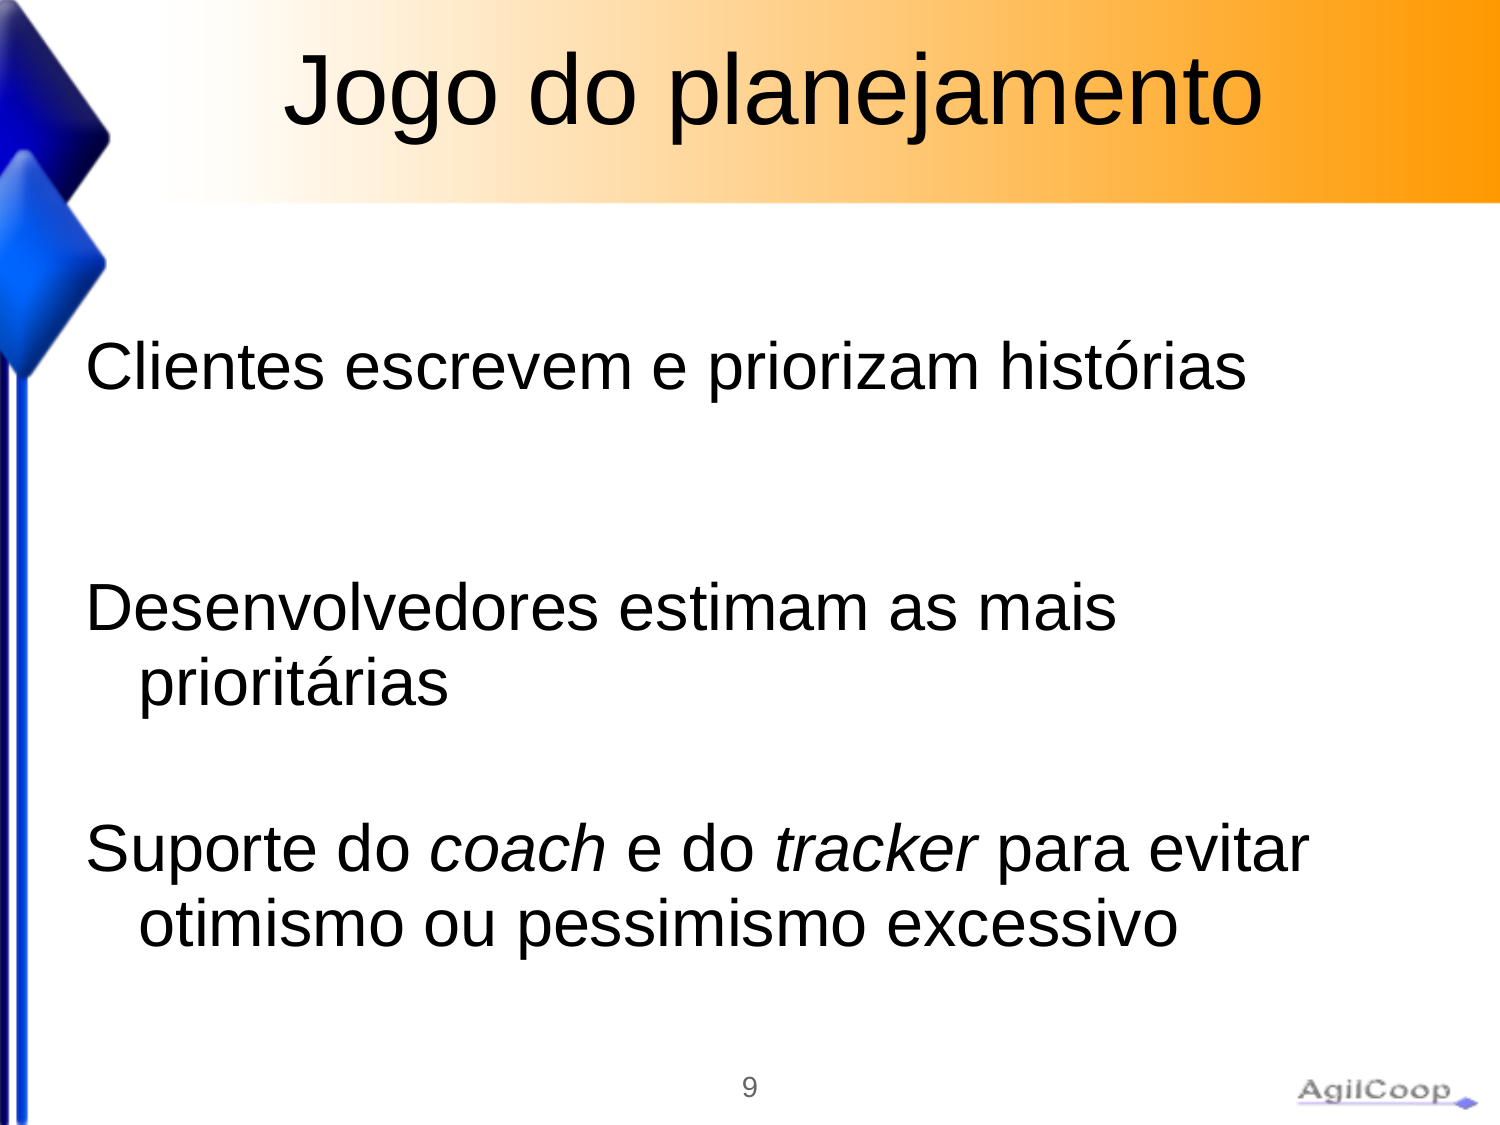

# Jogo do planejamento
Clientes escrevem e priorizam histórias
Desenvolvedores estimam as mais prioritárias
Suporte do coach e do tracker para evitar otimismo ou pessimismo excessivo
9